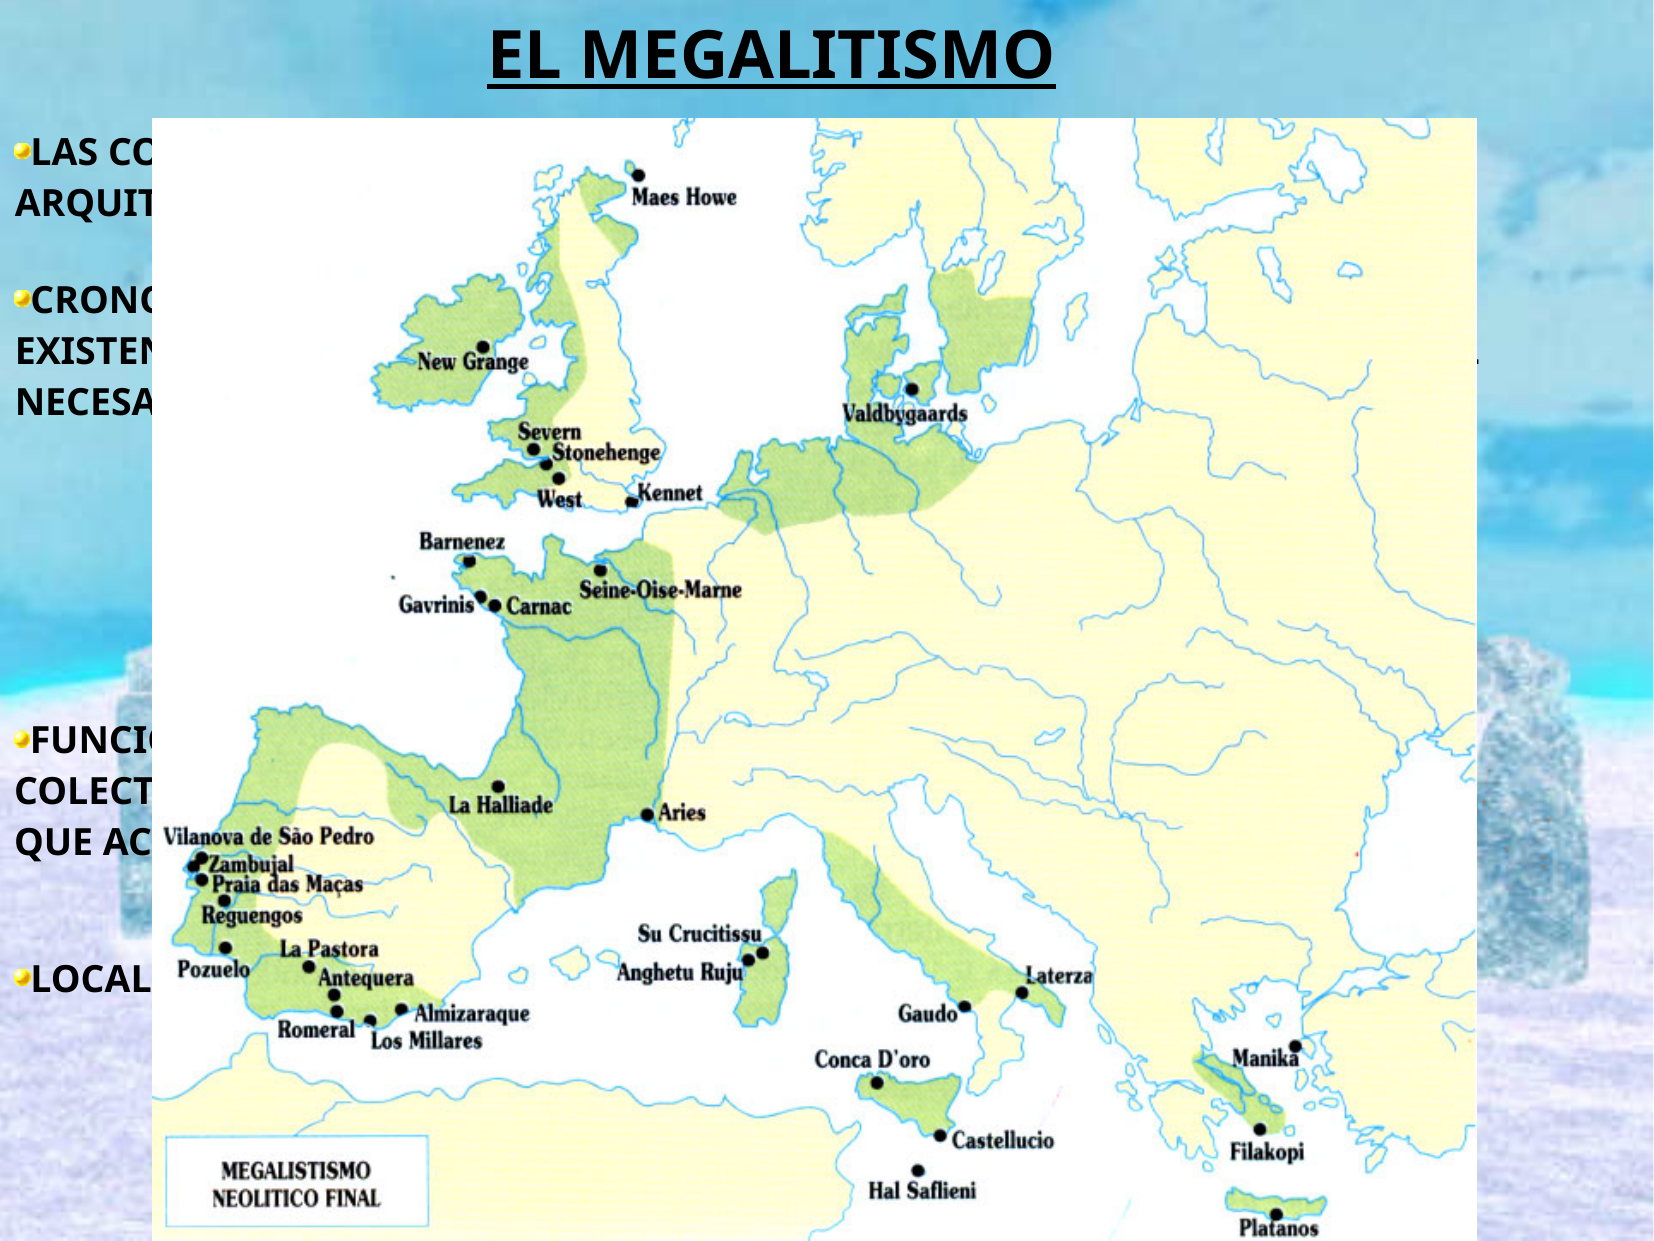

EL MEGALITISMO
LAS CONSTRUCCIONES MEGALÍTICAS SON LAS PRIMERAS MANIFESTACIONES
ARQUITECTÓNICAS DEL SER HUMANO
CRONOLOGÍA: COINCIDE APROXIMADAMENTE CON EL NEOLÍTICO,CUANDO
EXISTEN LAS CONDICIONES DE JERARQUÍA DE PODER Y ORGANIZACIÓN SOCIAL
NECESARIAS PARA EL TRABAJO CON LOS MEGALITOS
LOS INICIOS DE LA ARQUITECTURA
FUNCIONALIDAD: TIENEN UN SENTIDO FUNERARIO,(ENTERRAMIENTO
COLECTIVO),SI BIEN HAY ALGUNOS TIPOS DE CONSTRUCCIONES MEGALÍTICAS
QUE ACTÚAN DE CENTROS RELIGIOSOS VINCULADOS QUIZÁS A LOS ASTROS
LOCALIZACIÓN: FACHADA ATLÁNTICA EUROPEA Y NORTE DE ÁFRICA